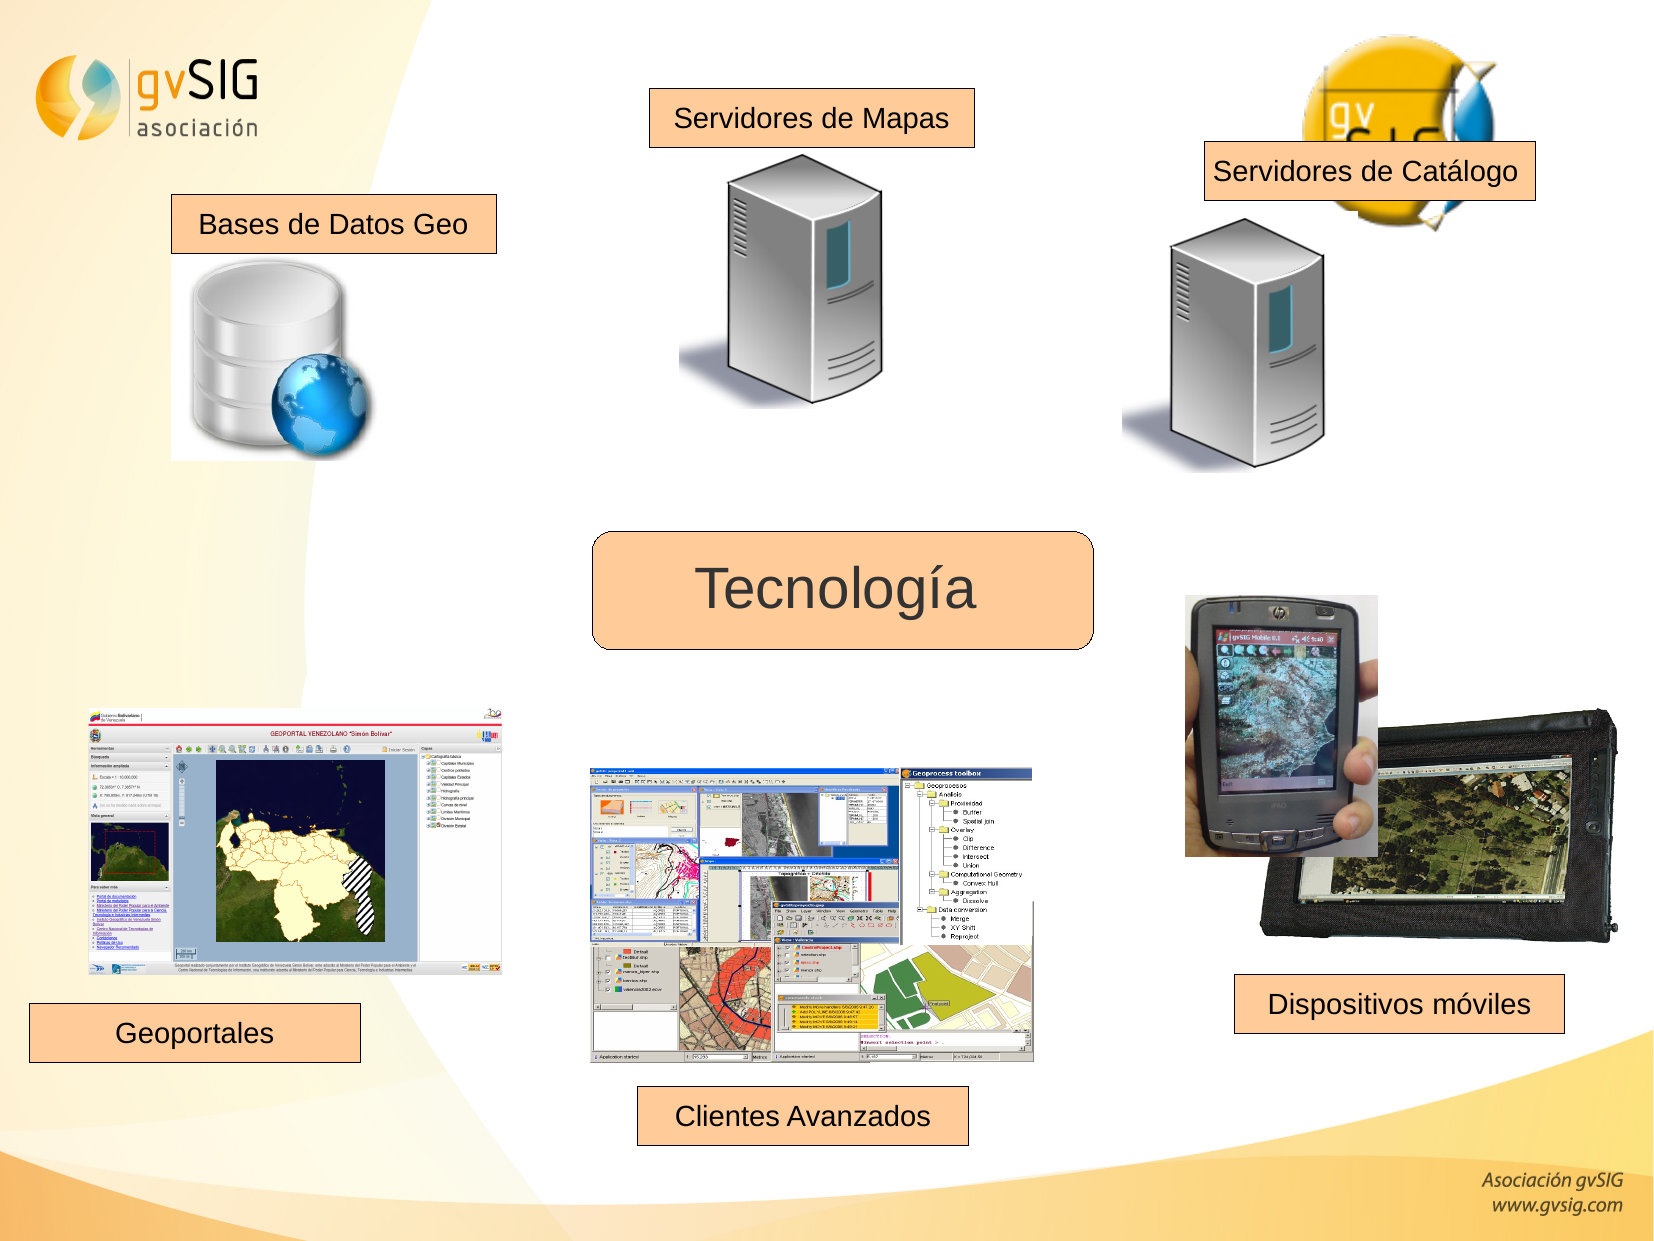

Servidores de Mapas
Servidores de Catálogo
Bases de Datos Geo
Tecnología
Dispositivos móviles
Geoportales
Clientes Avanzados